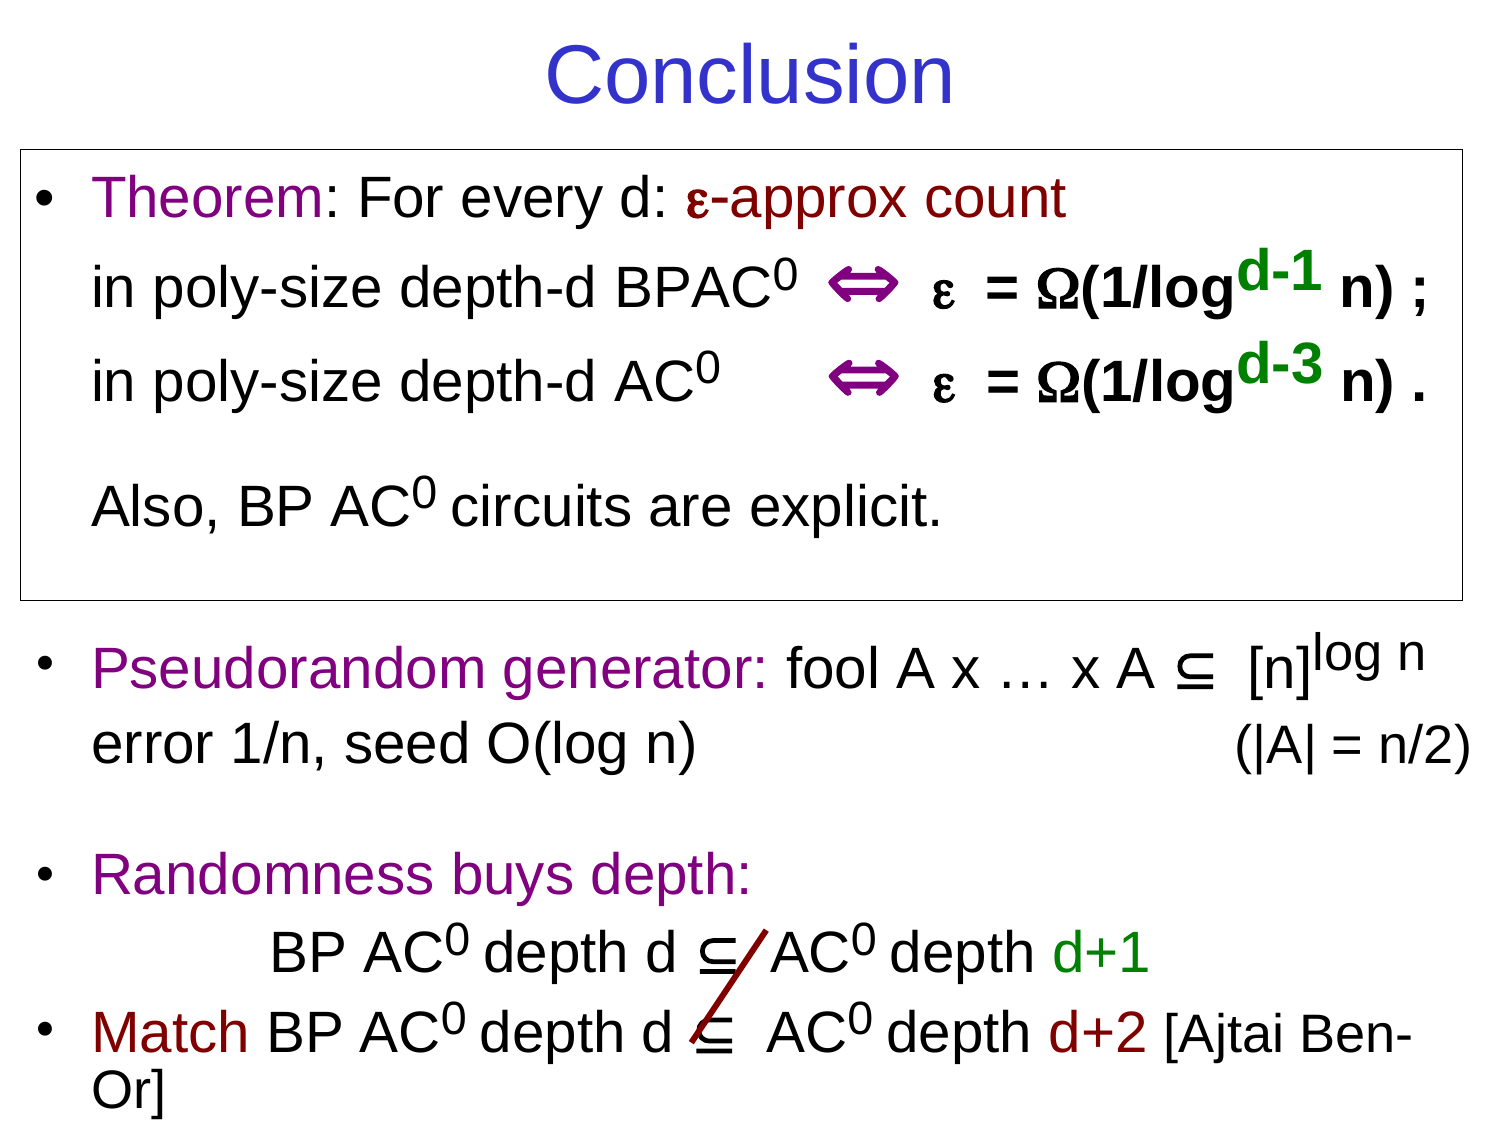

# Conclusion
Theorem: For every d: -approx count
in poly-size depth-d BPAC0   = (1/logd-1 n) ;
in poly-size depth-d AC0   = (1/logd-3 n) .
Also, BP AC0 circuits are explicit.
Pseudorandom generator: fool A x … x A  [n]log n
error 1/n, seed O(log n) (|A| = n/2)
Randomness buys depth:
 BP AC0 depth d  AC0 depth d+1
Match BP AC0 depth d  AC0 depth d+2 [Ajtai Ben-Or]